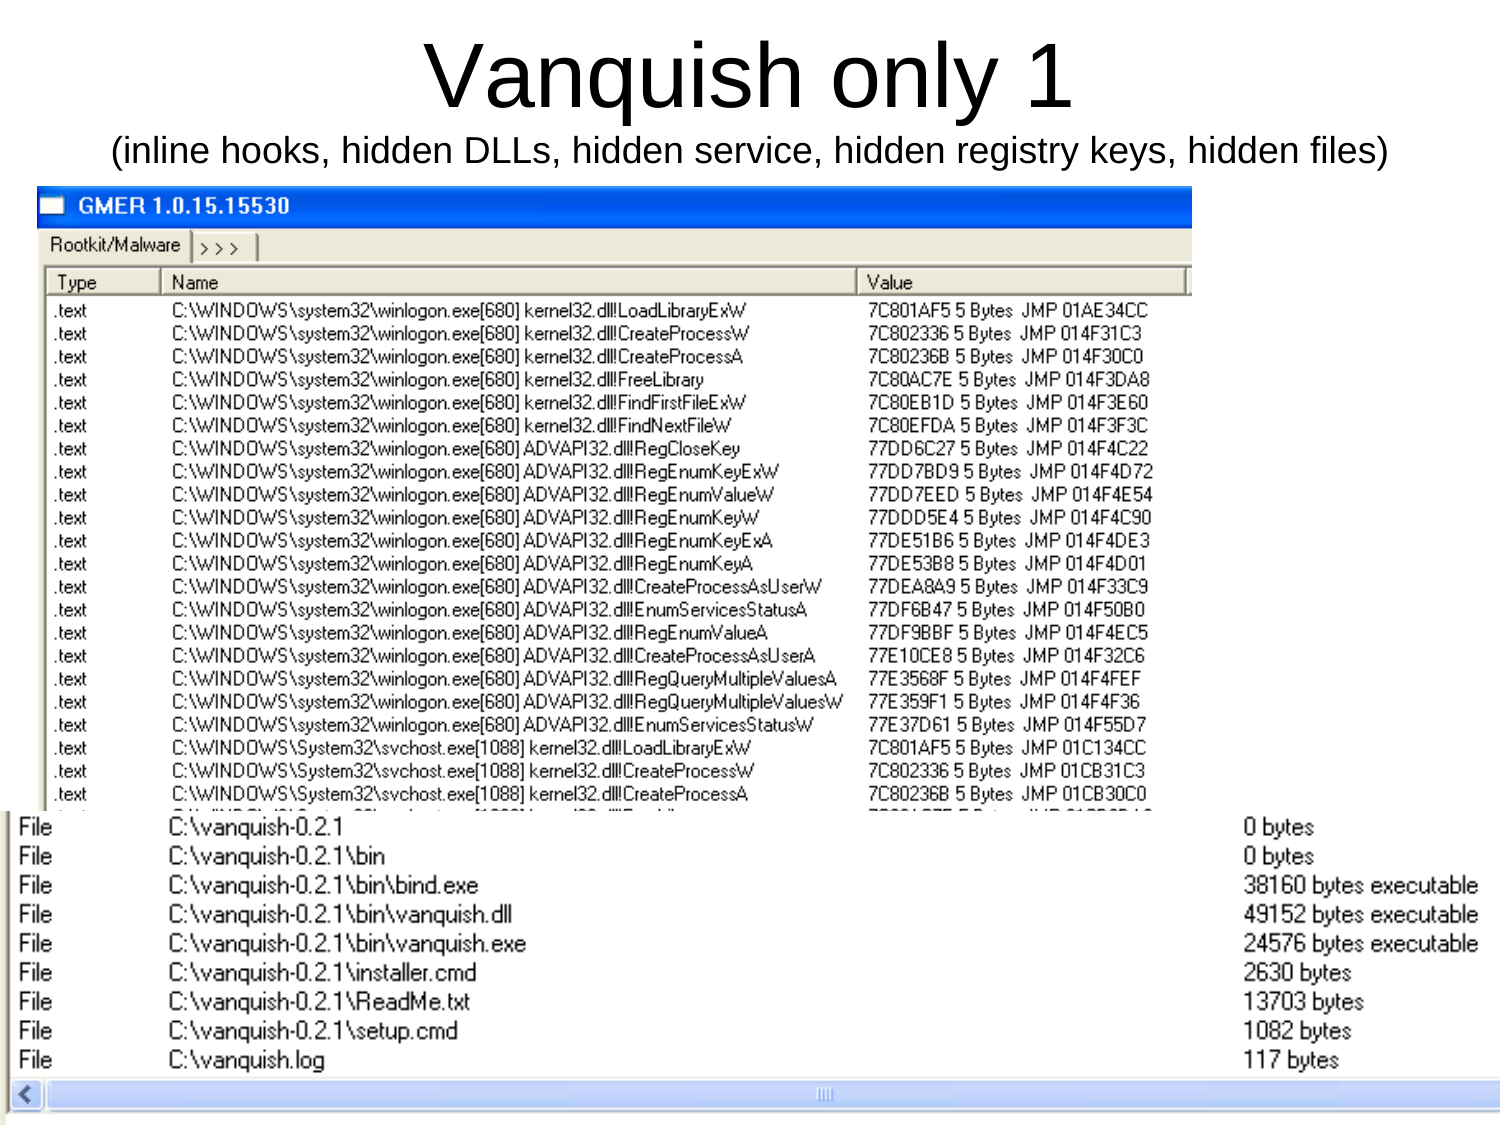

# Vanquish only 1 (inline hooks, hidden DLLs, hidden service, hidden registry keys, hidden files)